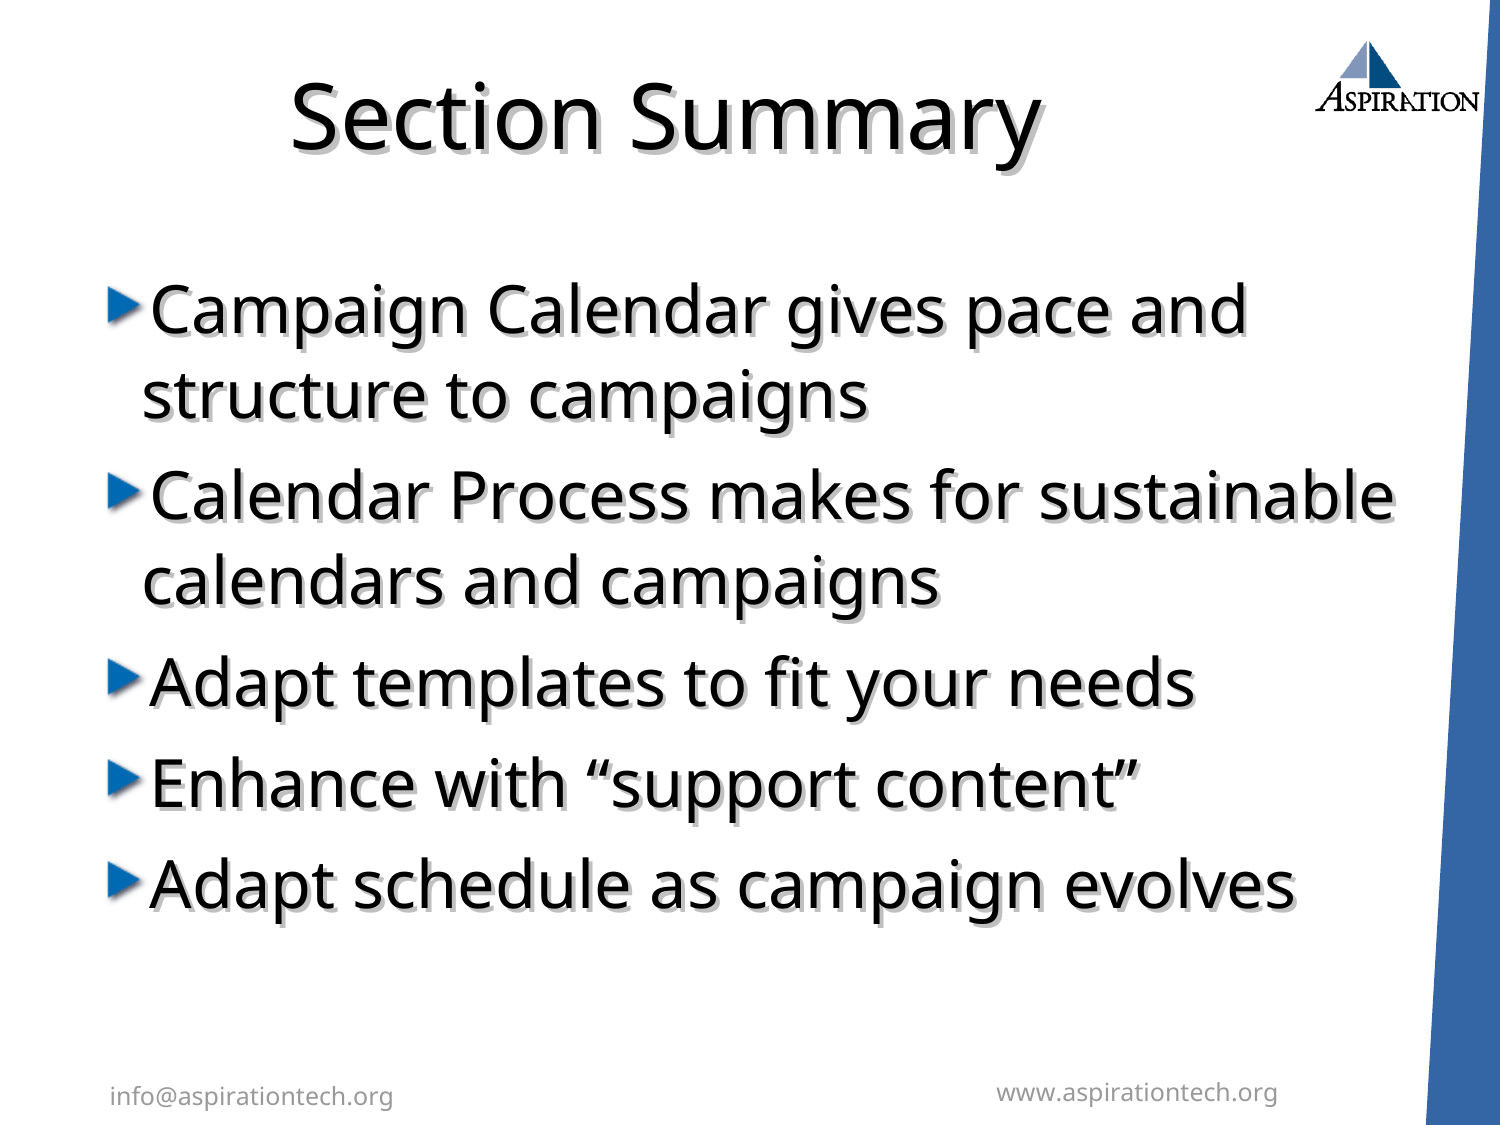

# Section Summary
Campaign Calendar gives pace and structure to campaigns
Calendar Process makes for sustainable calendars and campaigns
Adapt templates to fit your needs
Enhance with “support content”
Adapt schedule as campaign evolves